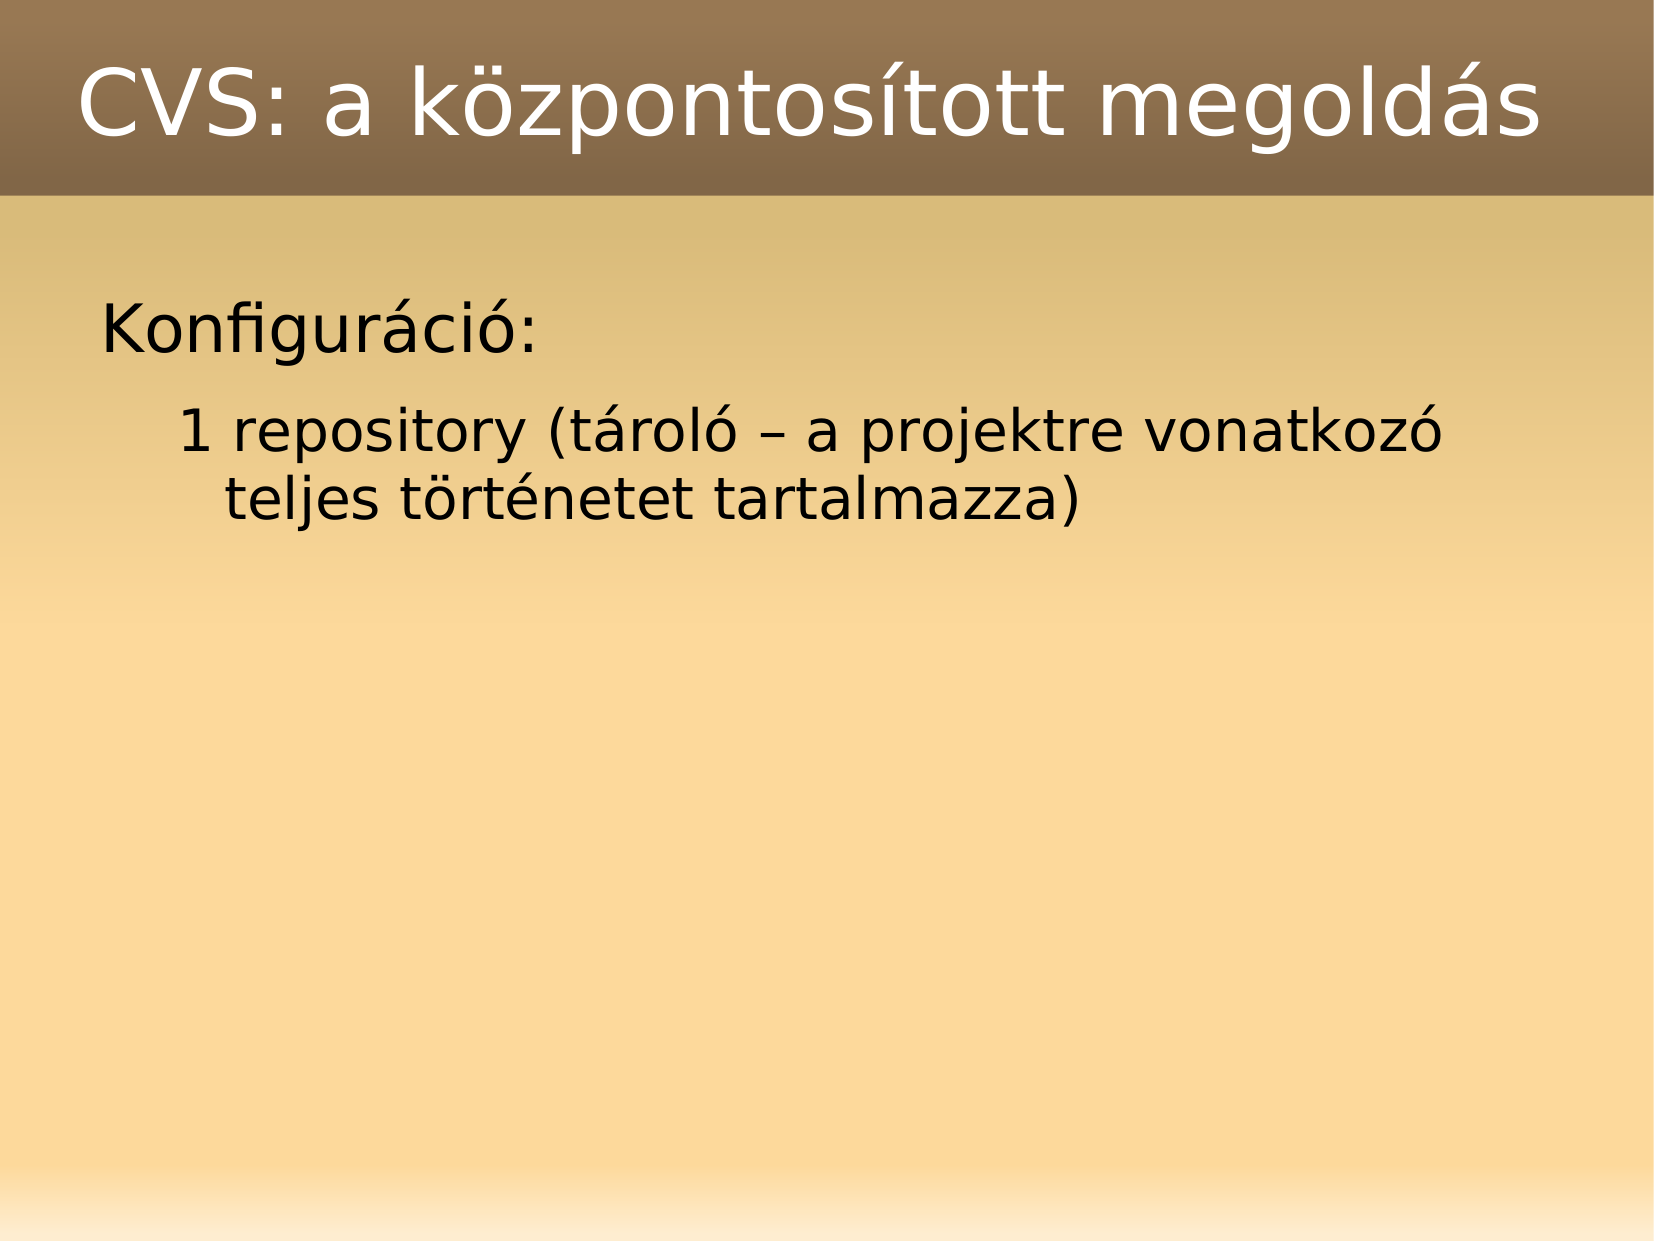

# CVS: a központosított megoldás
Konfiguráció:
1 repository (tároló – a projektre vonatkozó teljes történetet tartalmazza)